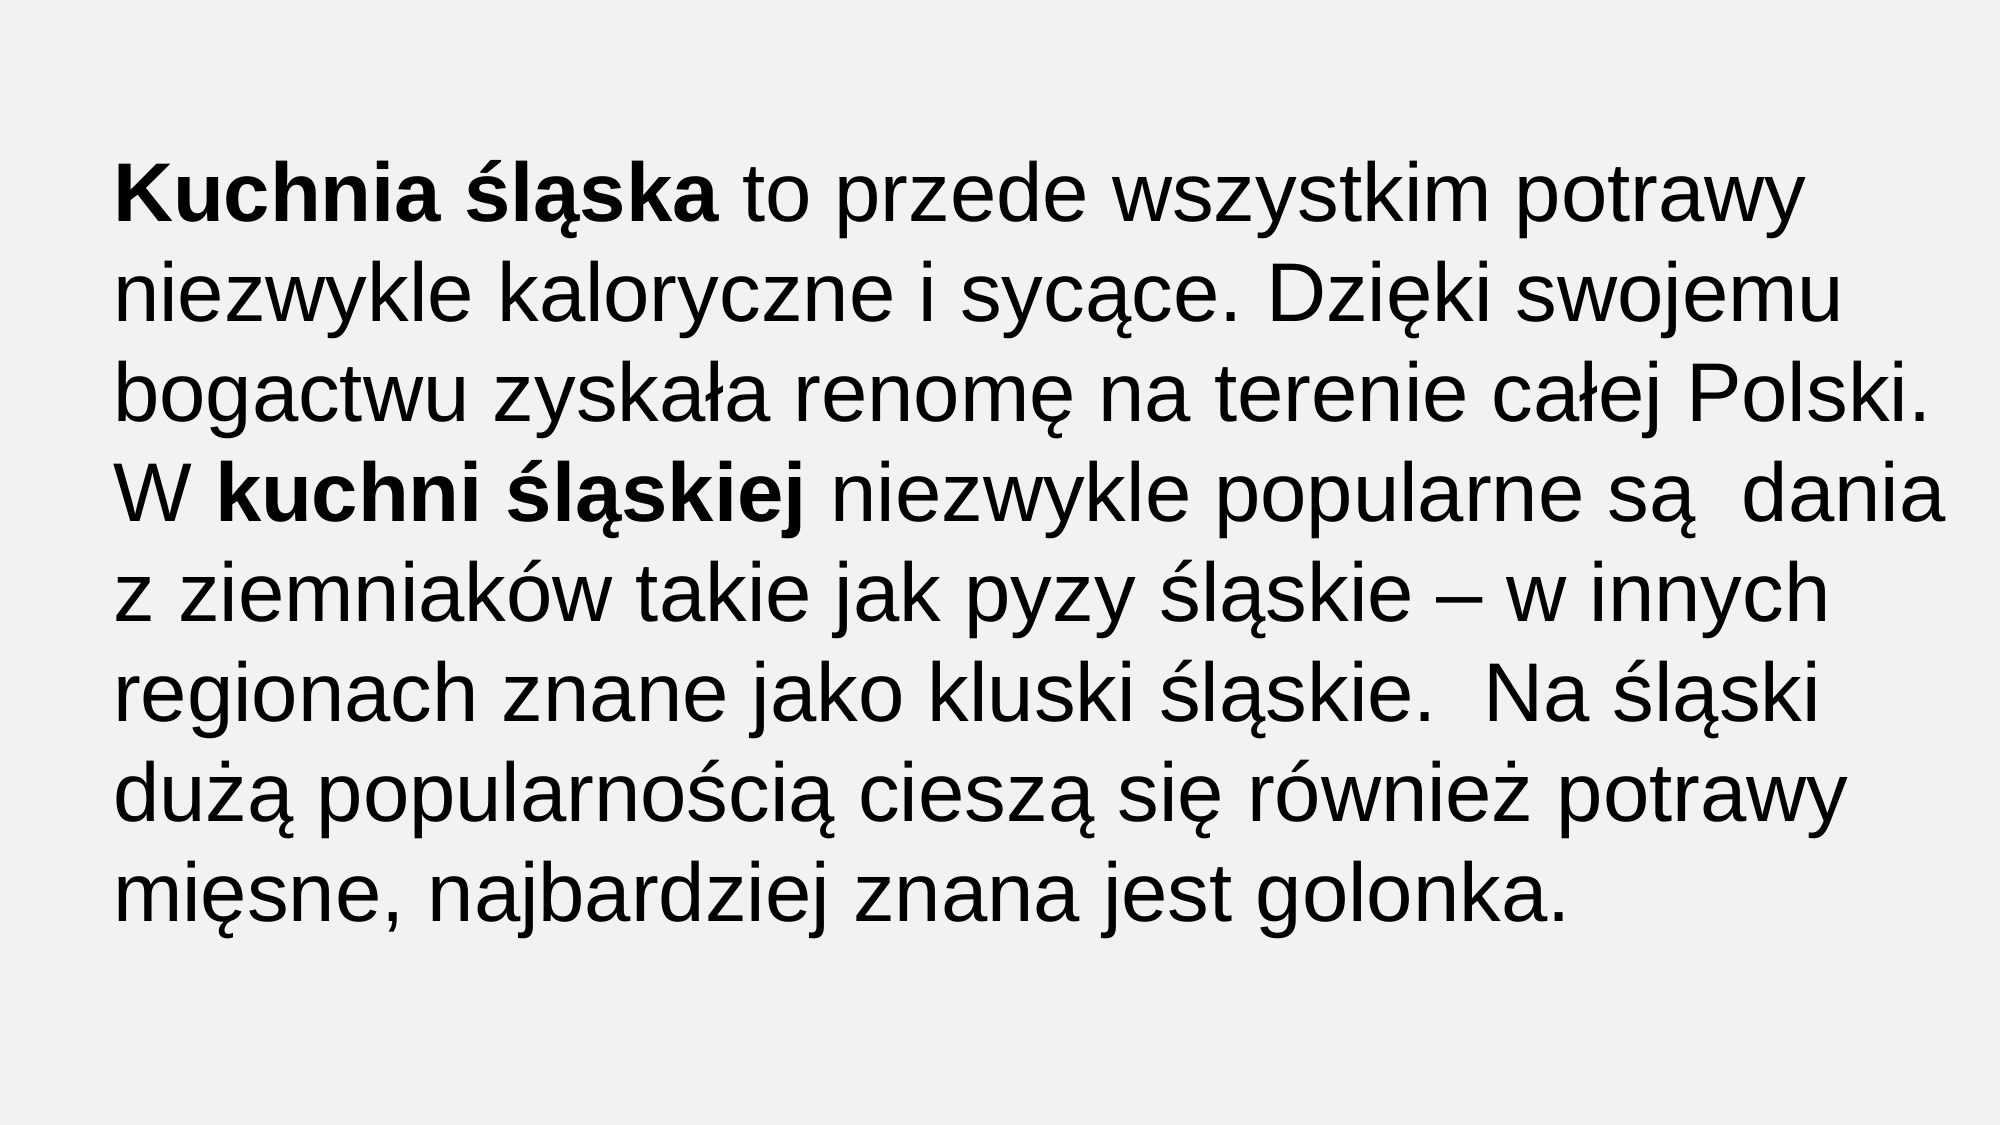

Kuchnia śląska to przede wszystkim potrawy niezwykle kaloryczne i sycące. Dzięki swojemu bogactwu zyskała renomę na terenie całej Polski. W kuchni śląskiej niezwykle popularne są  dania z ziemniaków takie jak pyzy śląskie – w innych regionach znane jako kluski śląskie.  Na śląski dużą popularnością cieszą się również potrawy mięsne, najbardziej znana jest golonka.